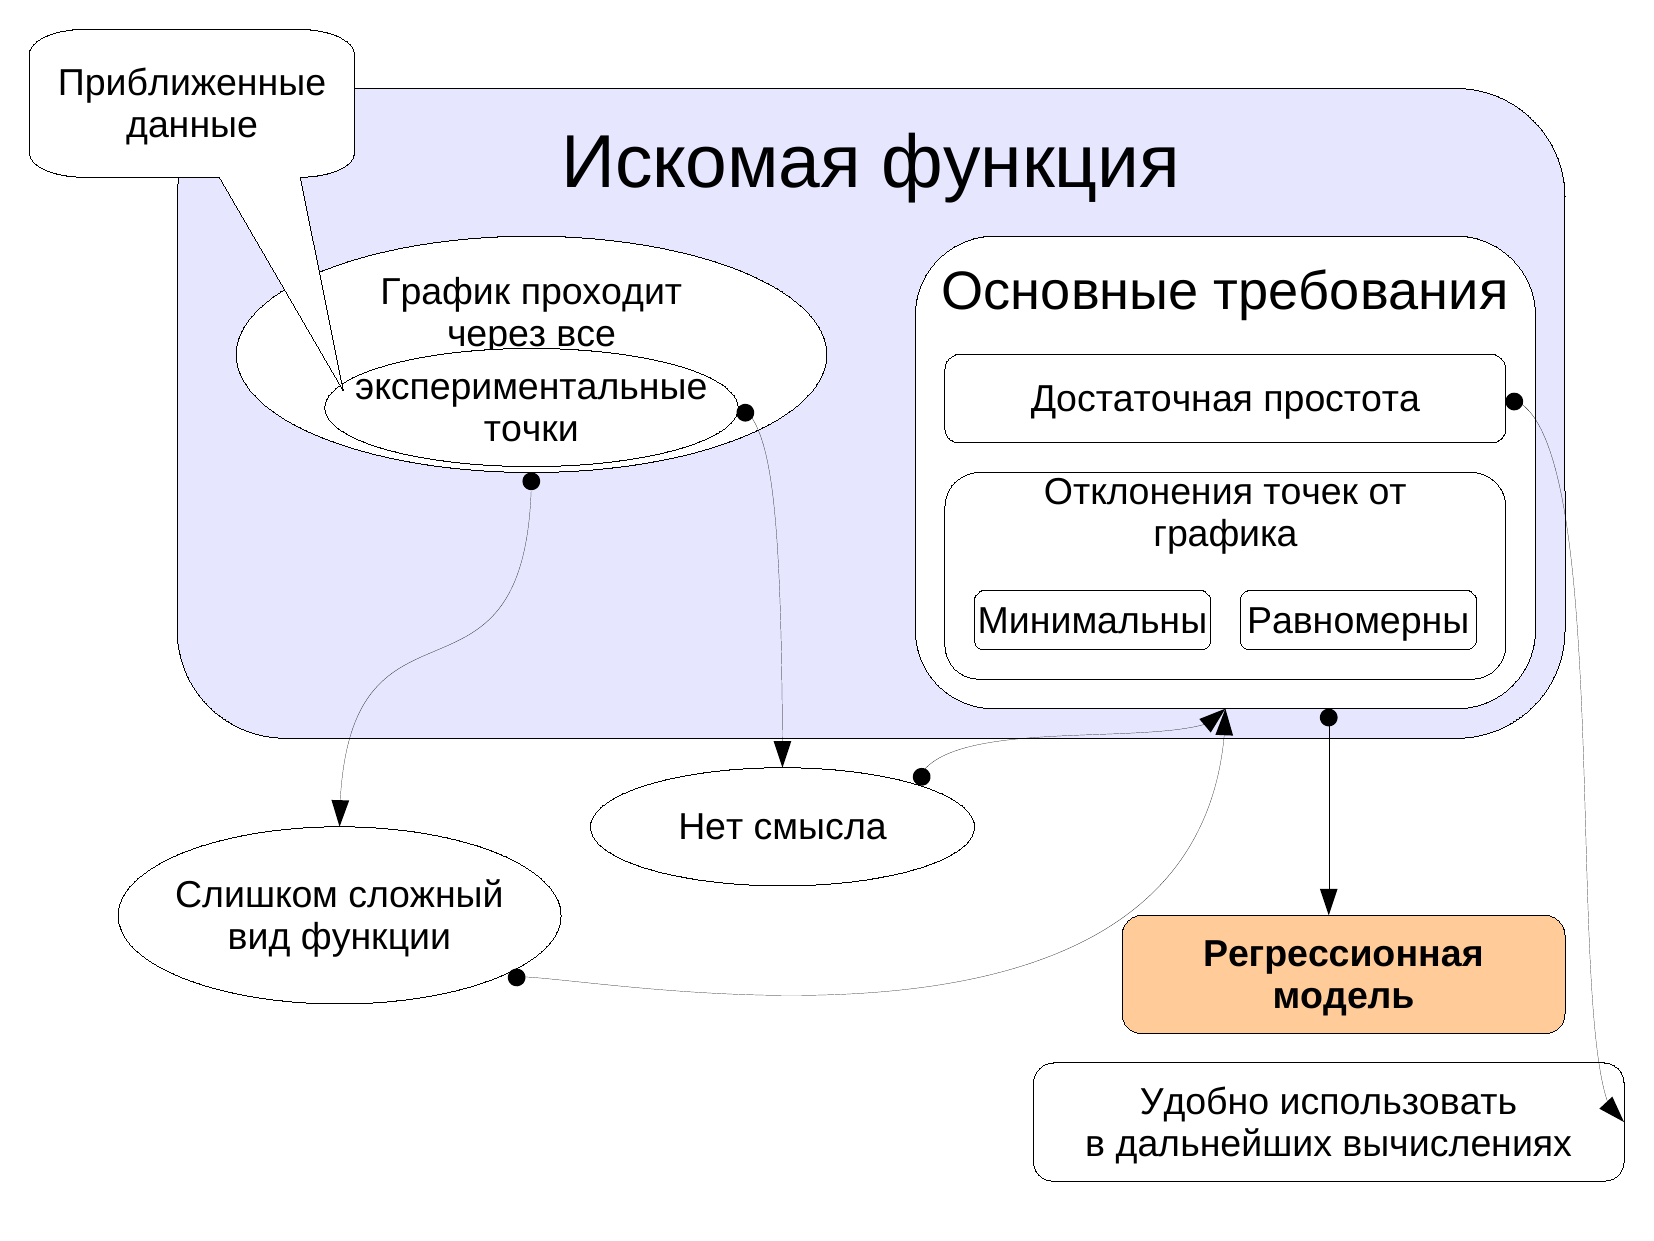

Приближенные
данные
Искомая функция
График проходит
через все
Основные требования
экспериментальные
точки
Достаточная простота
Отклонения точек от
графика
Минимальны
Равномерны
Нет смысла
Слишком сложный
вид функции
Регрессионная
модель
Удобно использовать
в дальнейших вычислениях